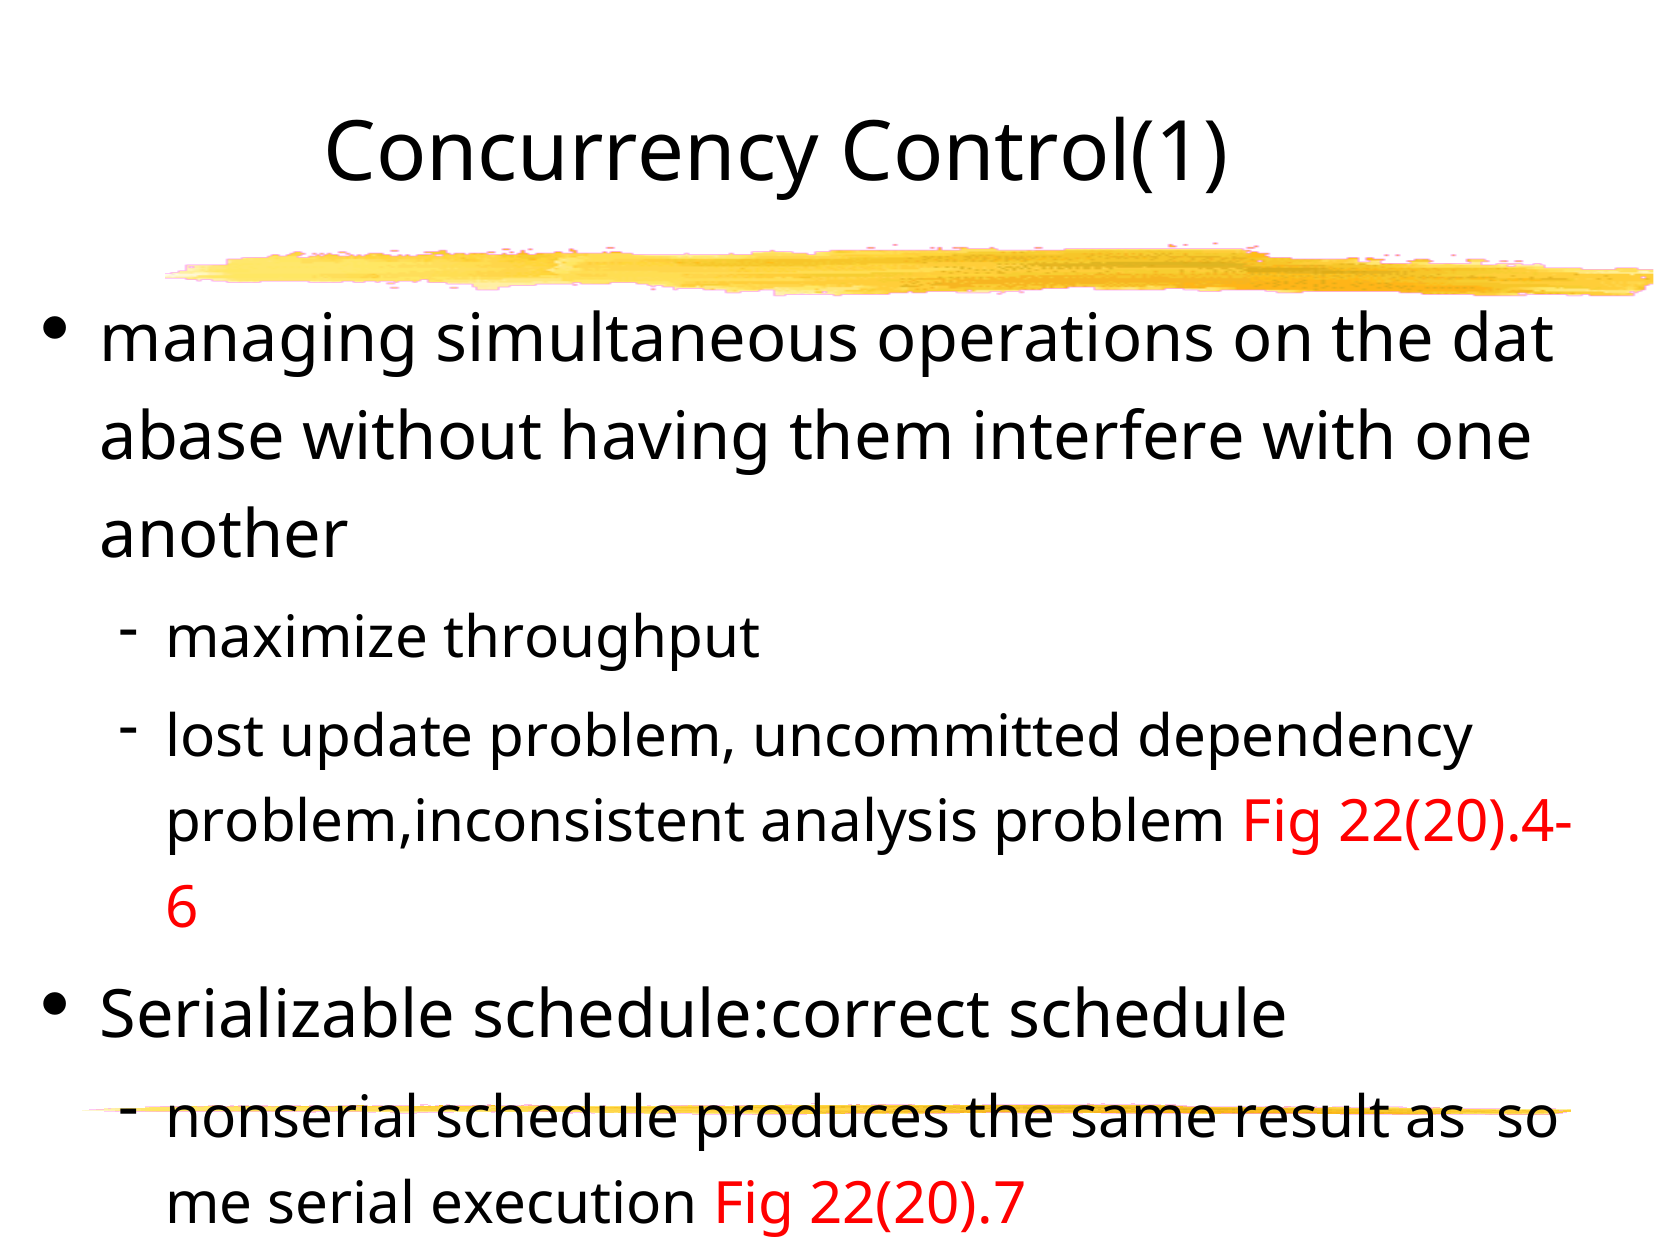

# Concurrency Control(1)
managing simultaneous operations on the database without having them interfere with one another
maximize throughput
lost update problem, uncommitted dependency
problem,inconsistent analysis problem Fig 22(20).4-6
Serializable schedule:correct schedule
nonserial schedule produces the same result as some serial execution Fig 22(20).7